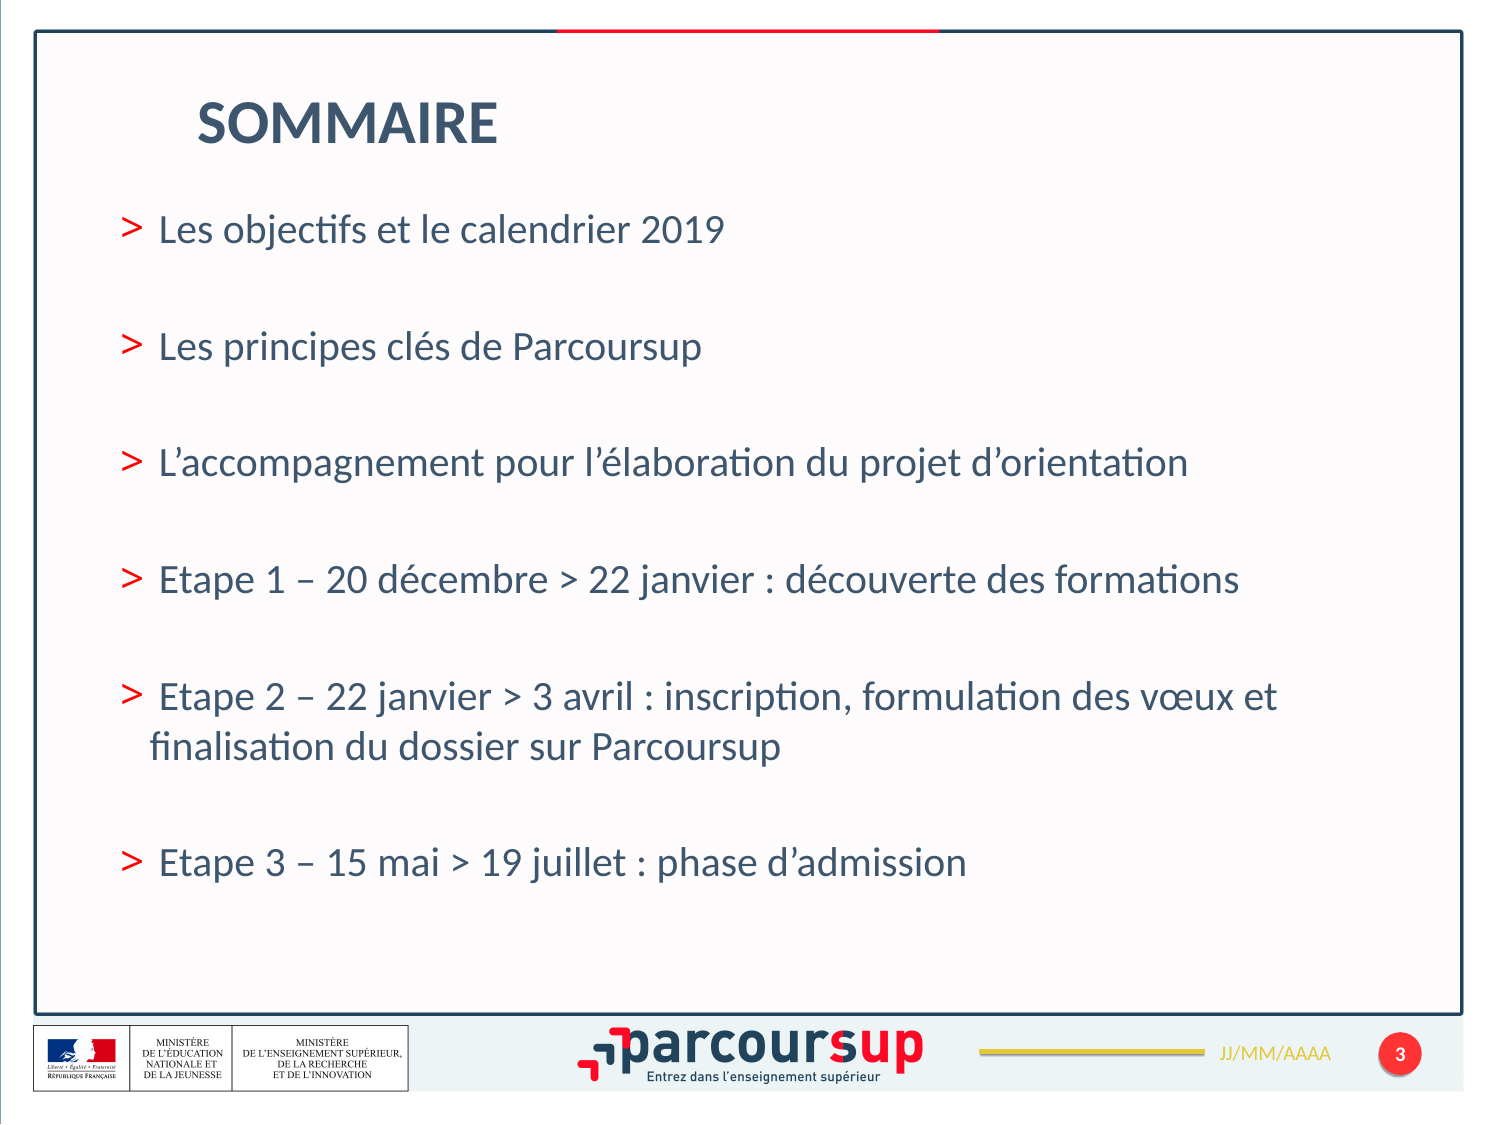

# sommaire
 Les objectifs et le calendrier 2019
 Les principes clés de Parcoursup
 L’accompagnement pour l’élaboration du projet d’orientation
 Etape 1 – 20 décembre > 22 janvier : découverte des formations
 Etape 2 – 22 janvier > 3 avril : inscription, formulation des vœux et finalisation du dossier sur Parcoursup
 Etape 3 – 15 mai > 19 juillet : phase d’admission